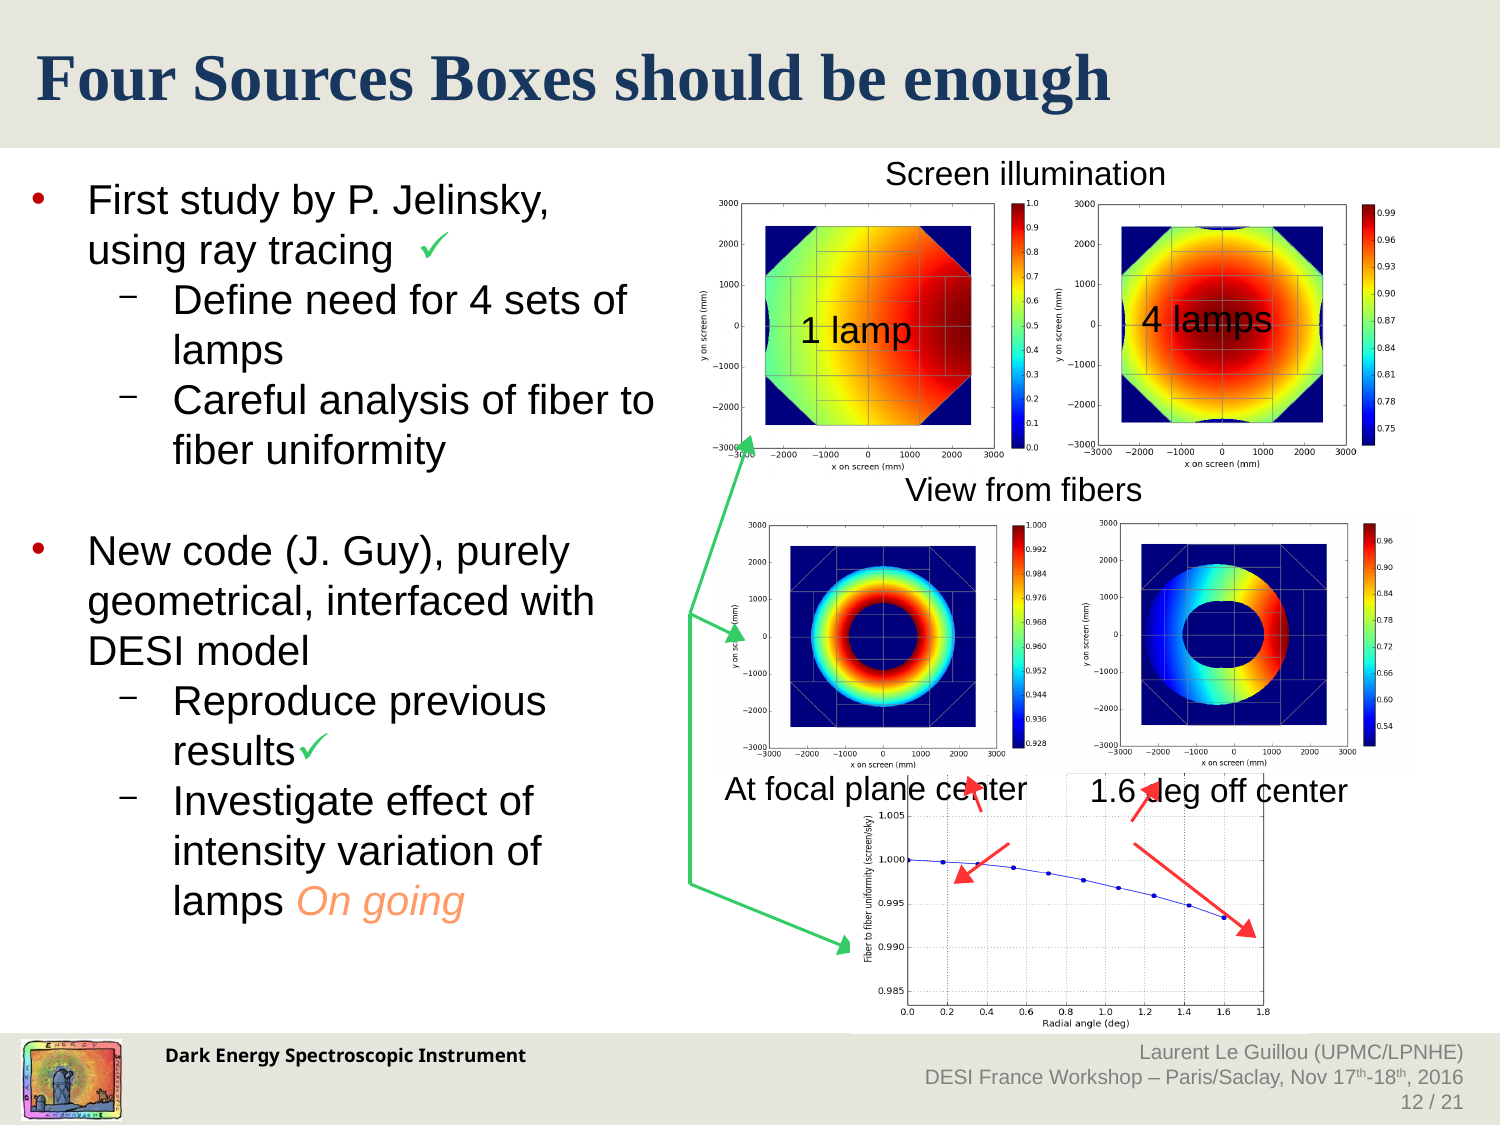

# Four Sources Boxes should be enough
Screen illumination
1 lamp
4 lamps
First study by P. Jelinsky, using ray tracing 
Define need for 4 sets of lamps
Careful analysis of fiber to fiber uniformity
New code (J. Guy), purely geometrical, interfaced with DESI model
Reproduce previous results
Investigate effect of intensity variation of lamps On going
View from fibers
1.6 deg off center
At focal plane center